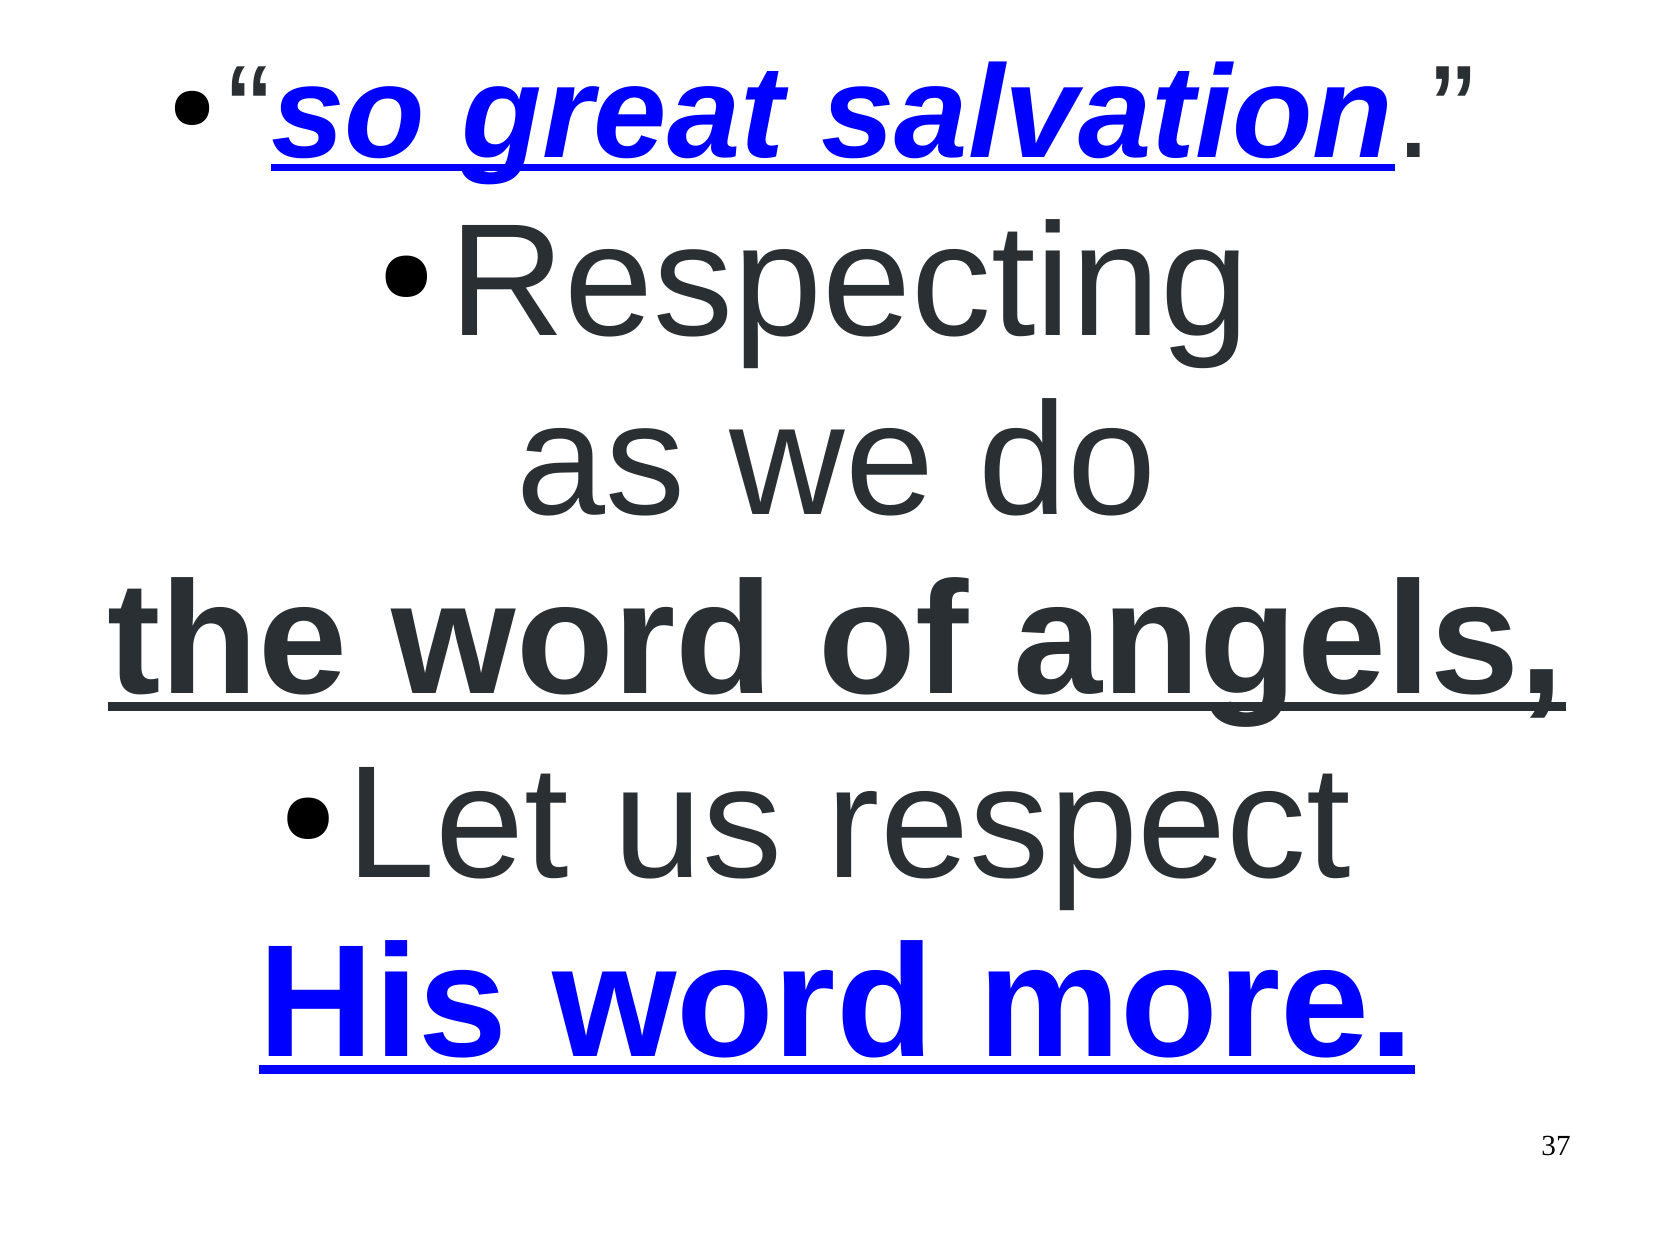

# “so great salvation.”
Respecting
as we do
the word of angels,
Let us respect
His word more.
37